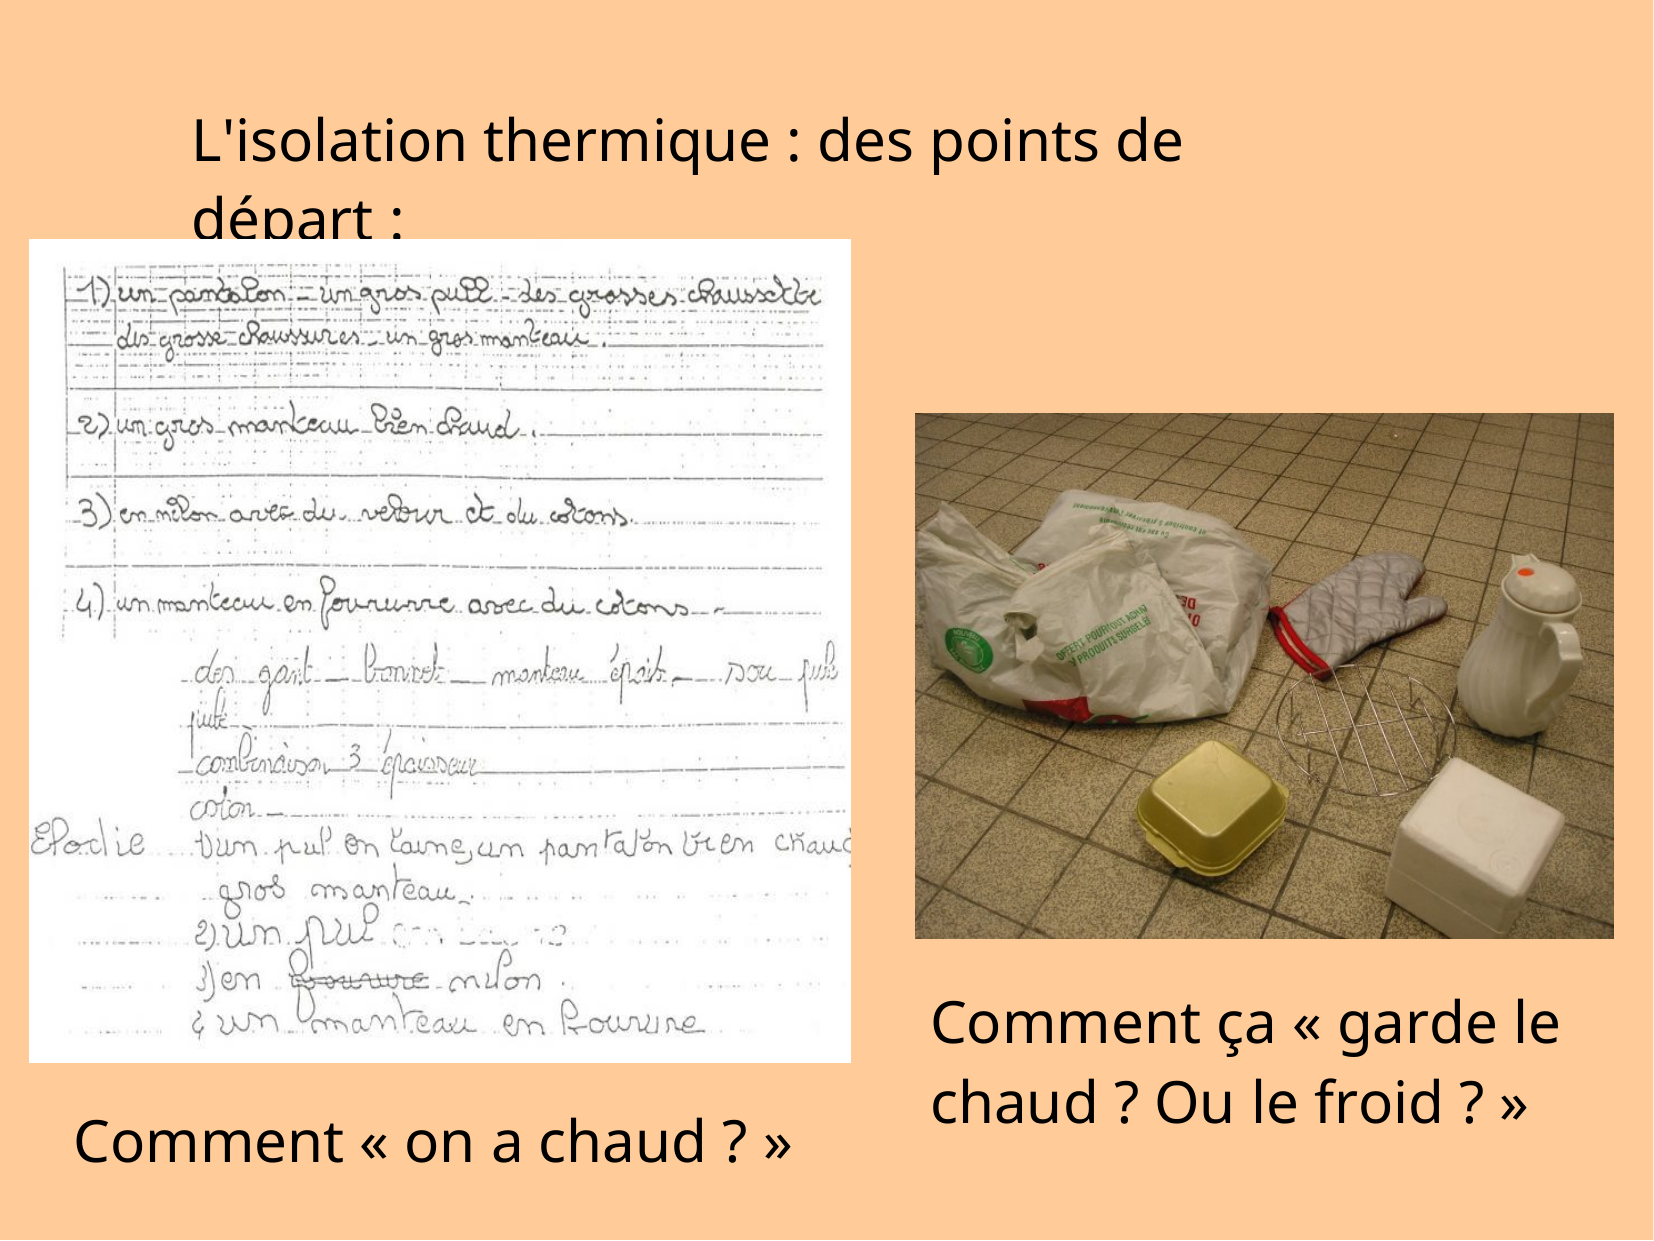

L'isolation thermique : des points de départ :
Comment ça « garde le chaud ? Ou le froid ? »
Comment « on a chaud ? »